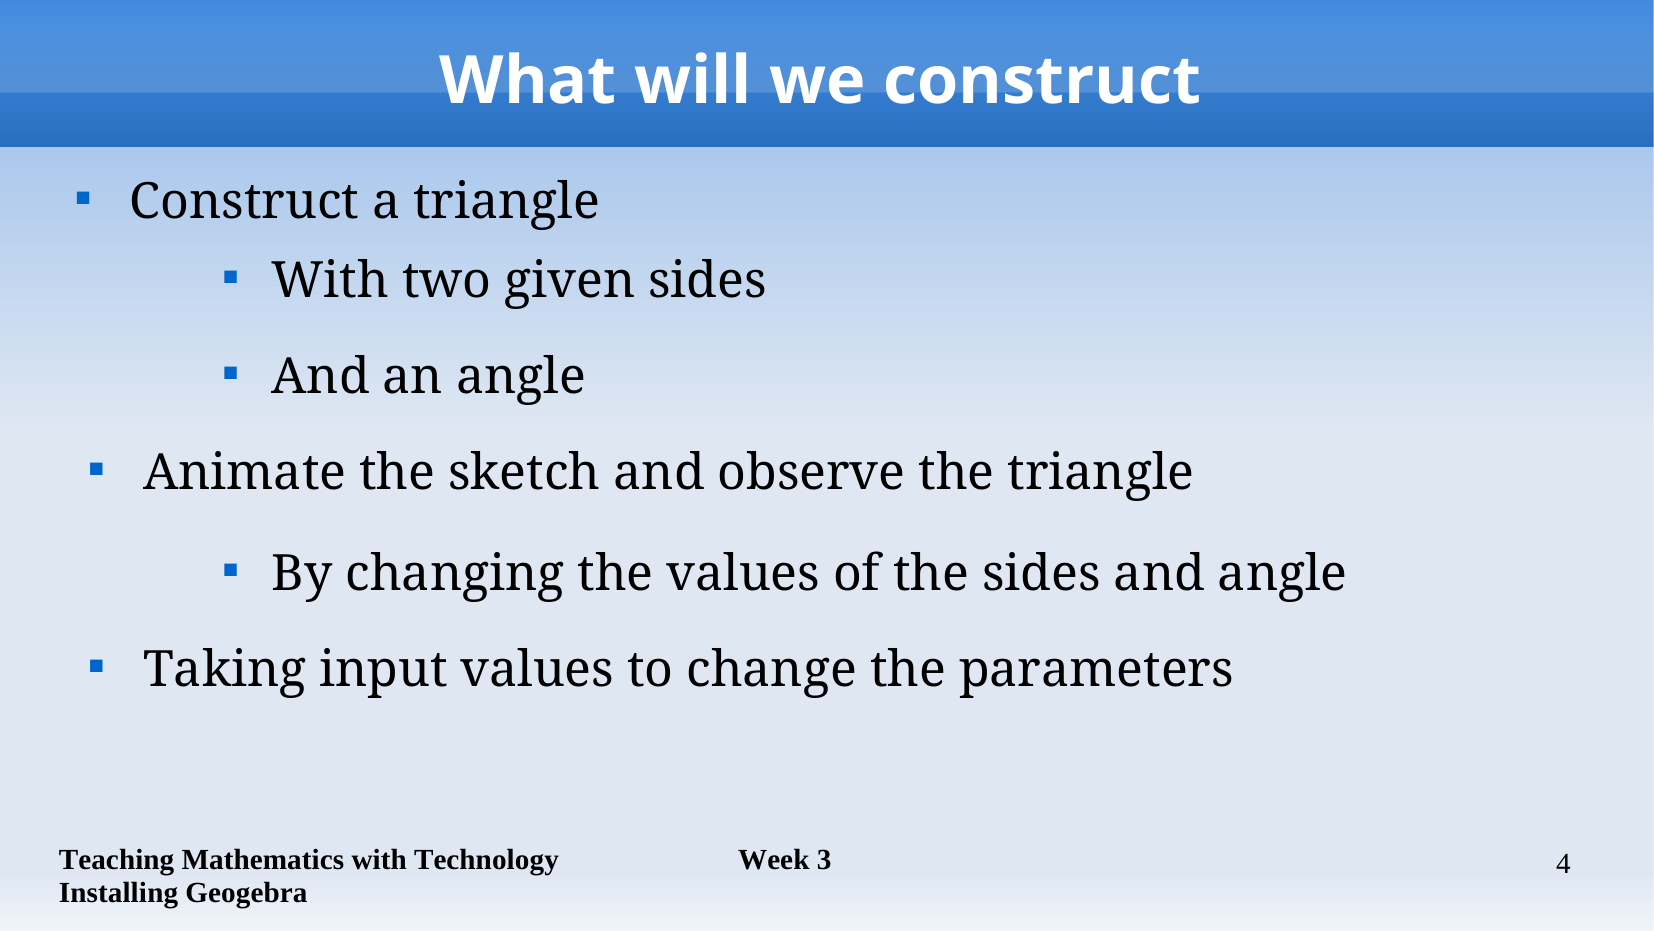

# What will we construct
Construct a triangle
With two given sides
And an angle
Animate the sketch and observe the triangle
By changing the values of the sides and angle
Taking input values to change the parameters
4